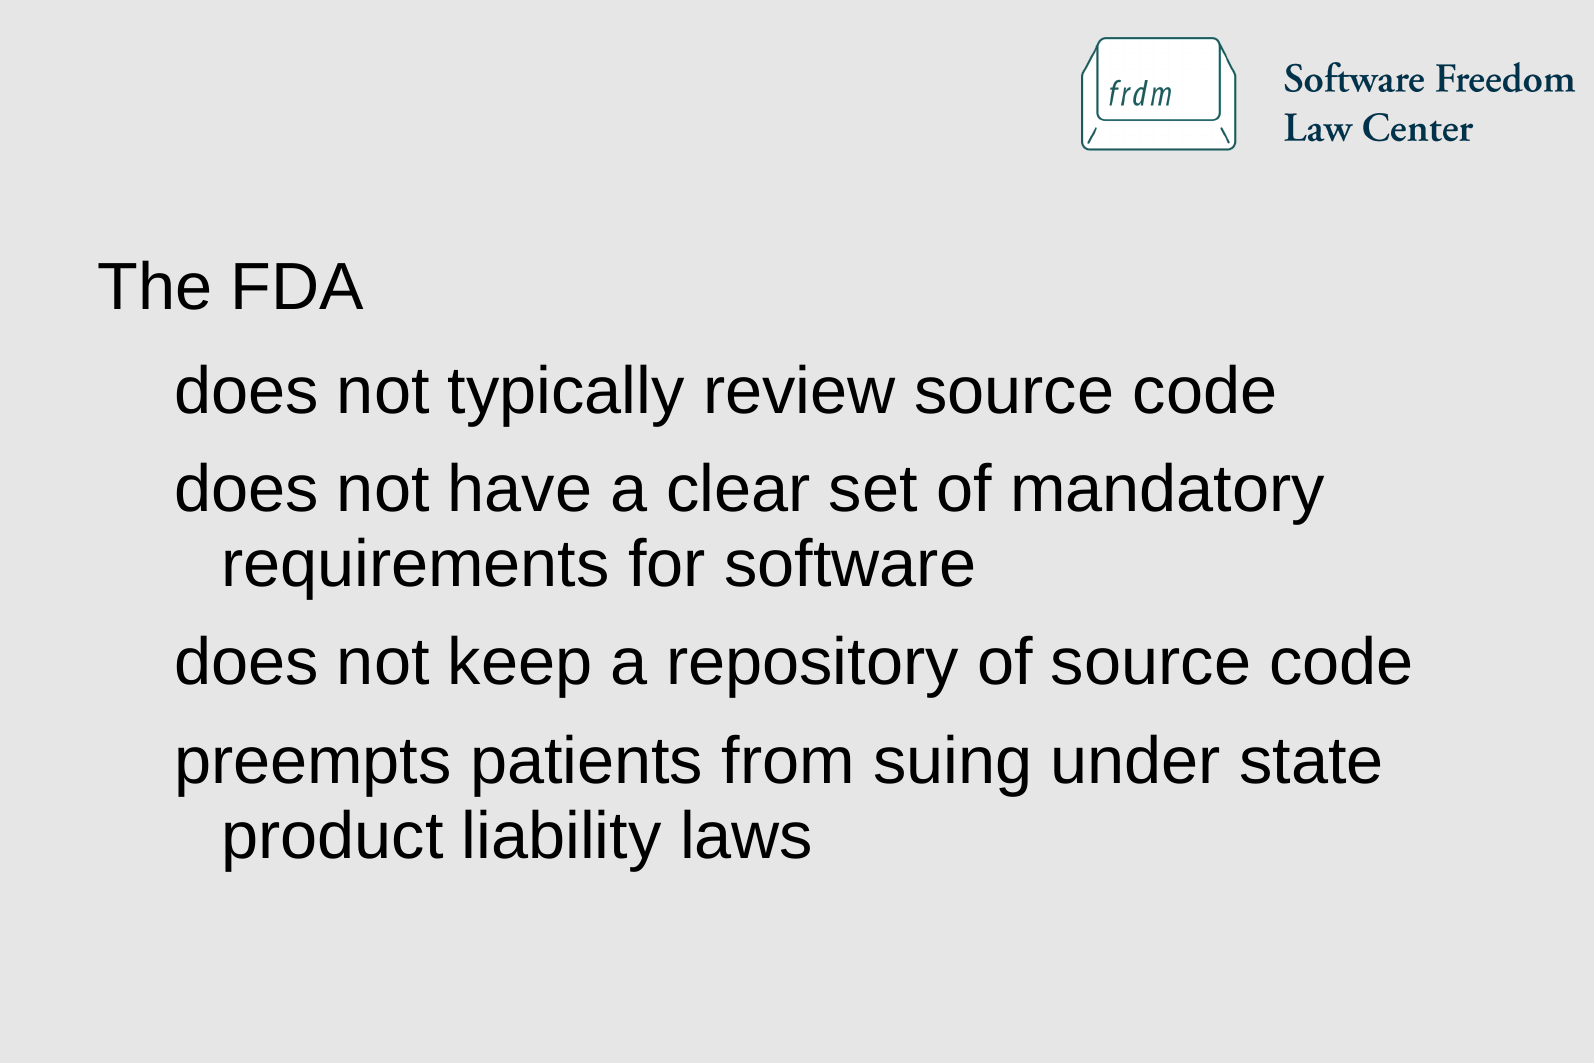

# The FDA
does not typically review source code
does not have a clear set of mandatory requirements for software
does not keep a repository of source code
preempts patients from suing under state product liability laws